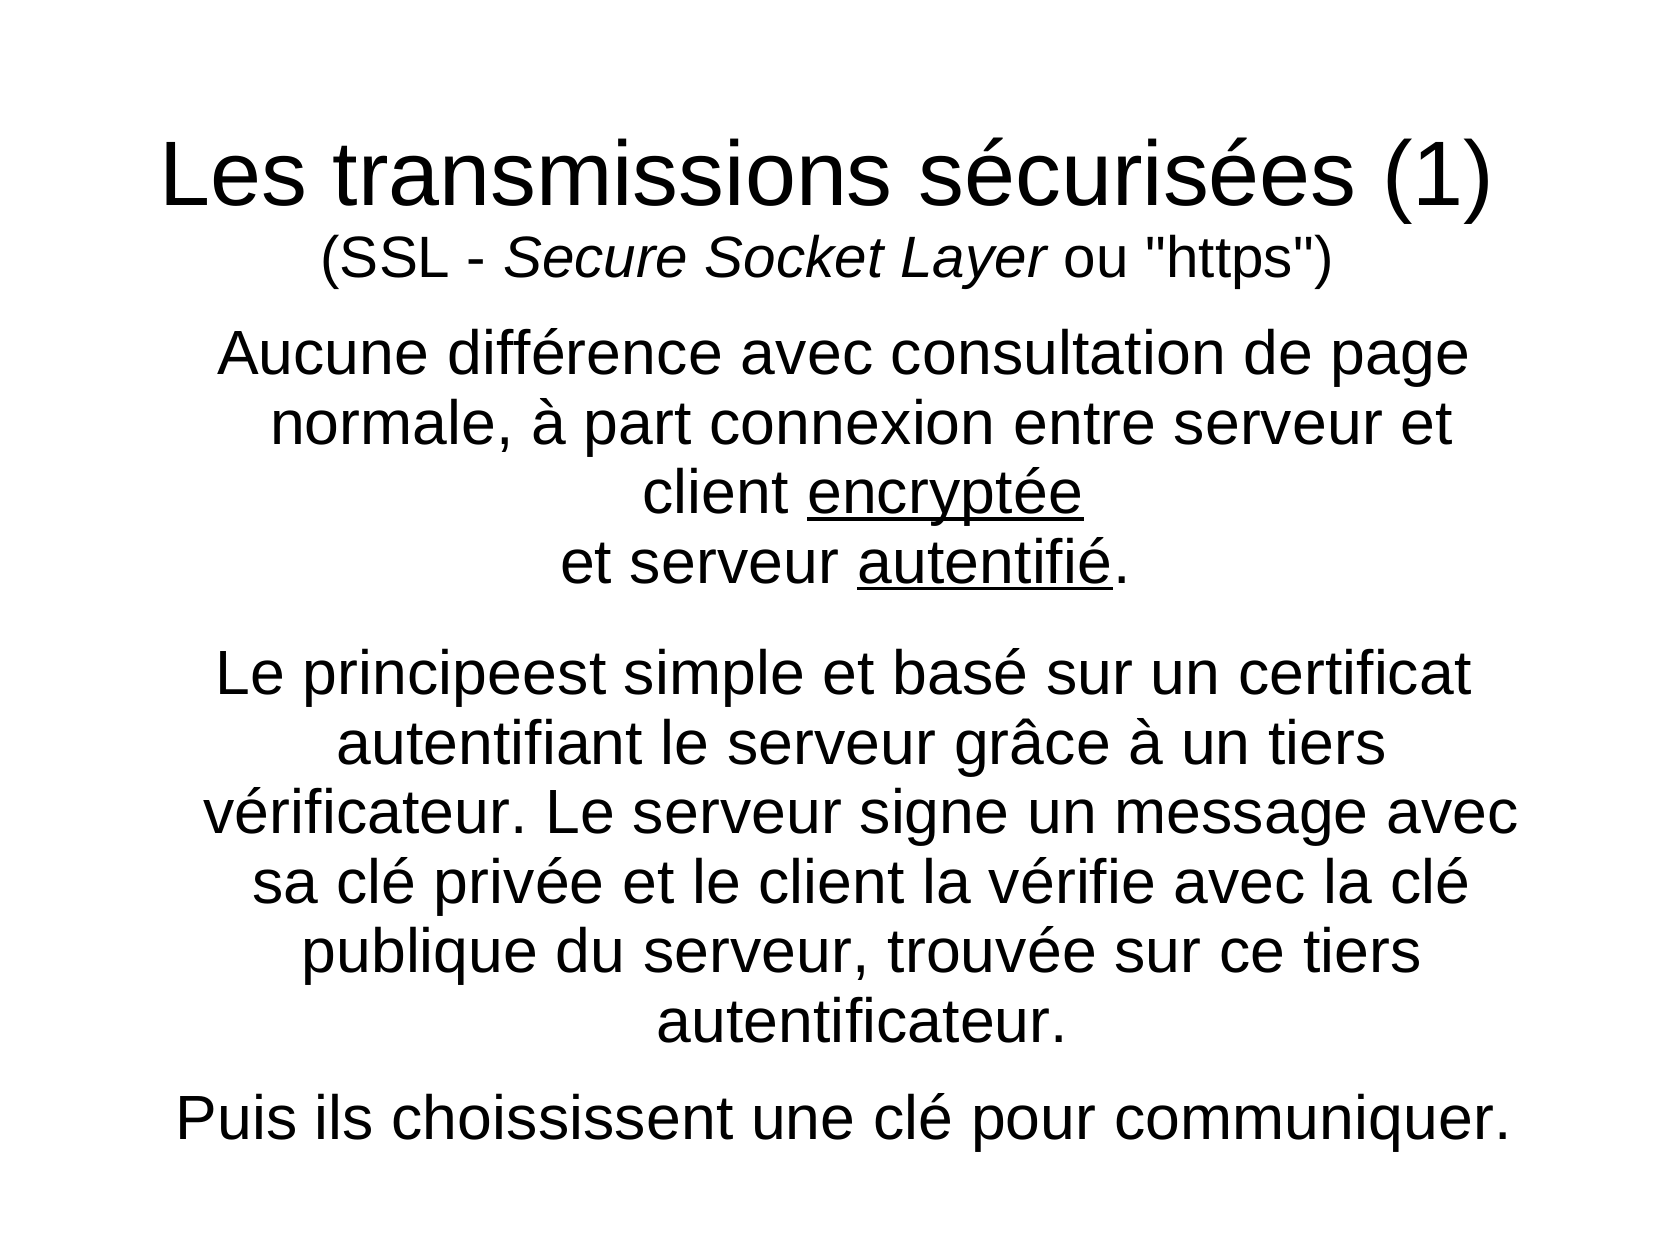

# Les transmissions sécurisées (1) (SSL - Secure Socket Layer ou "https")
Aucune différence avec consultation de page normale, à part connexion entre serveur et client encryptée
et serveur autentifié.
Le principeest simple et basé sur un certificat autentifiant le serveur grâce à un tiers vérificateur. Le serveur signe un message avec sa clé privée et le client la vérifie avec la clé publique du serveur, trouvée sur ce tiers autentificateur.
Puis ils choississent une clé pour communiquer.